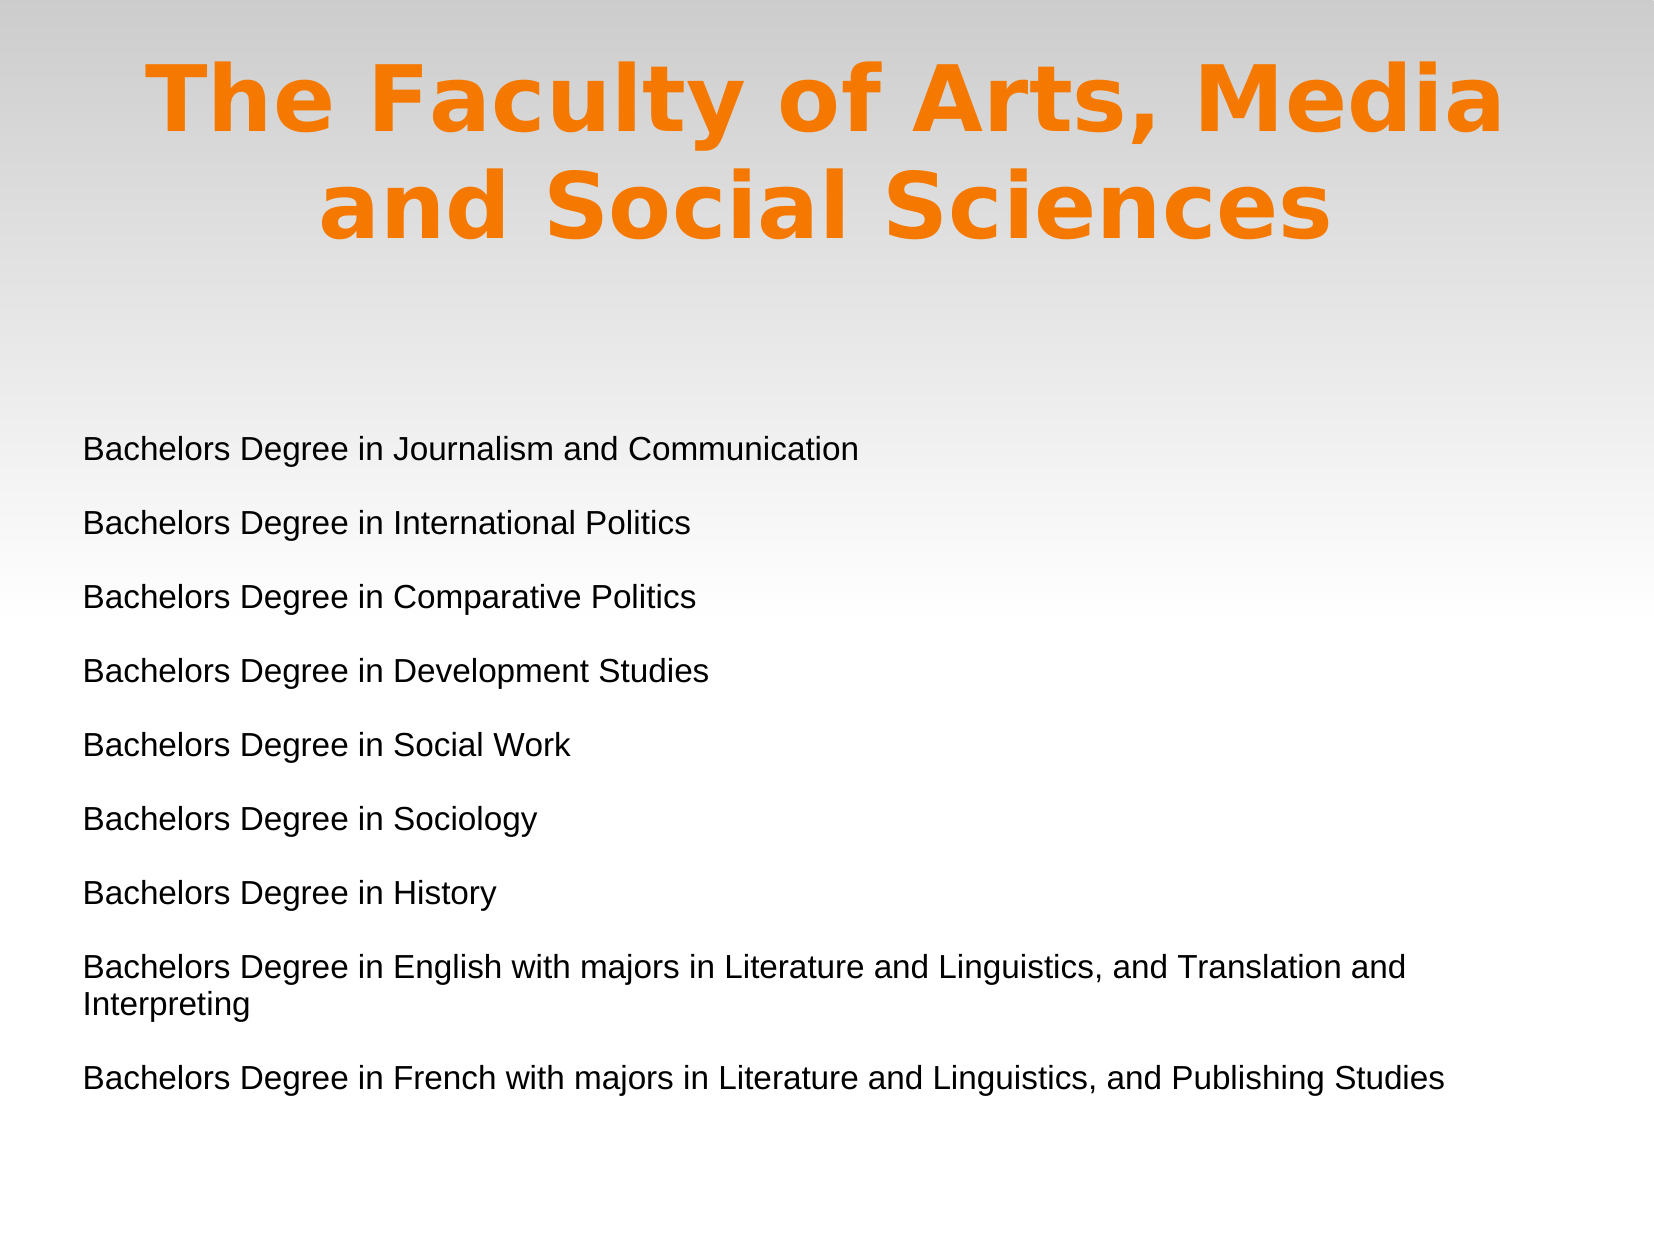

# The Faculty of Arts, Media and Social Sciences
Bachelors Degree in Journalism and Communication
Bachelors Degree in International Politics
Bachelors Degree in Comparative Politics
Bachelors Degree in Development Studies
Bachelors Degree in Social Work
Bachelors Degree in Sociology
Bachelors Degree in History
Bachelors Degree in English with majors in Literature and Linguistics, and Translation and Interpreting
Bachelors Degree in French with majors in Literature and Linguistics, and Publishing Studies